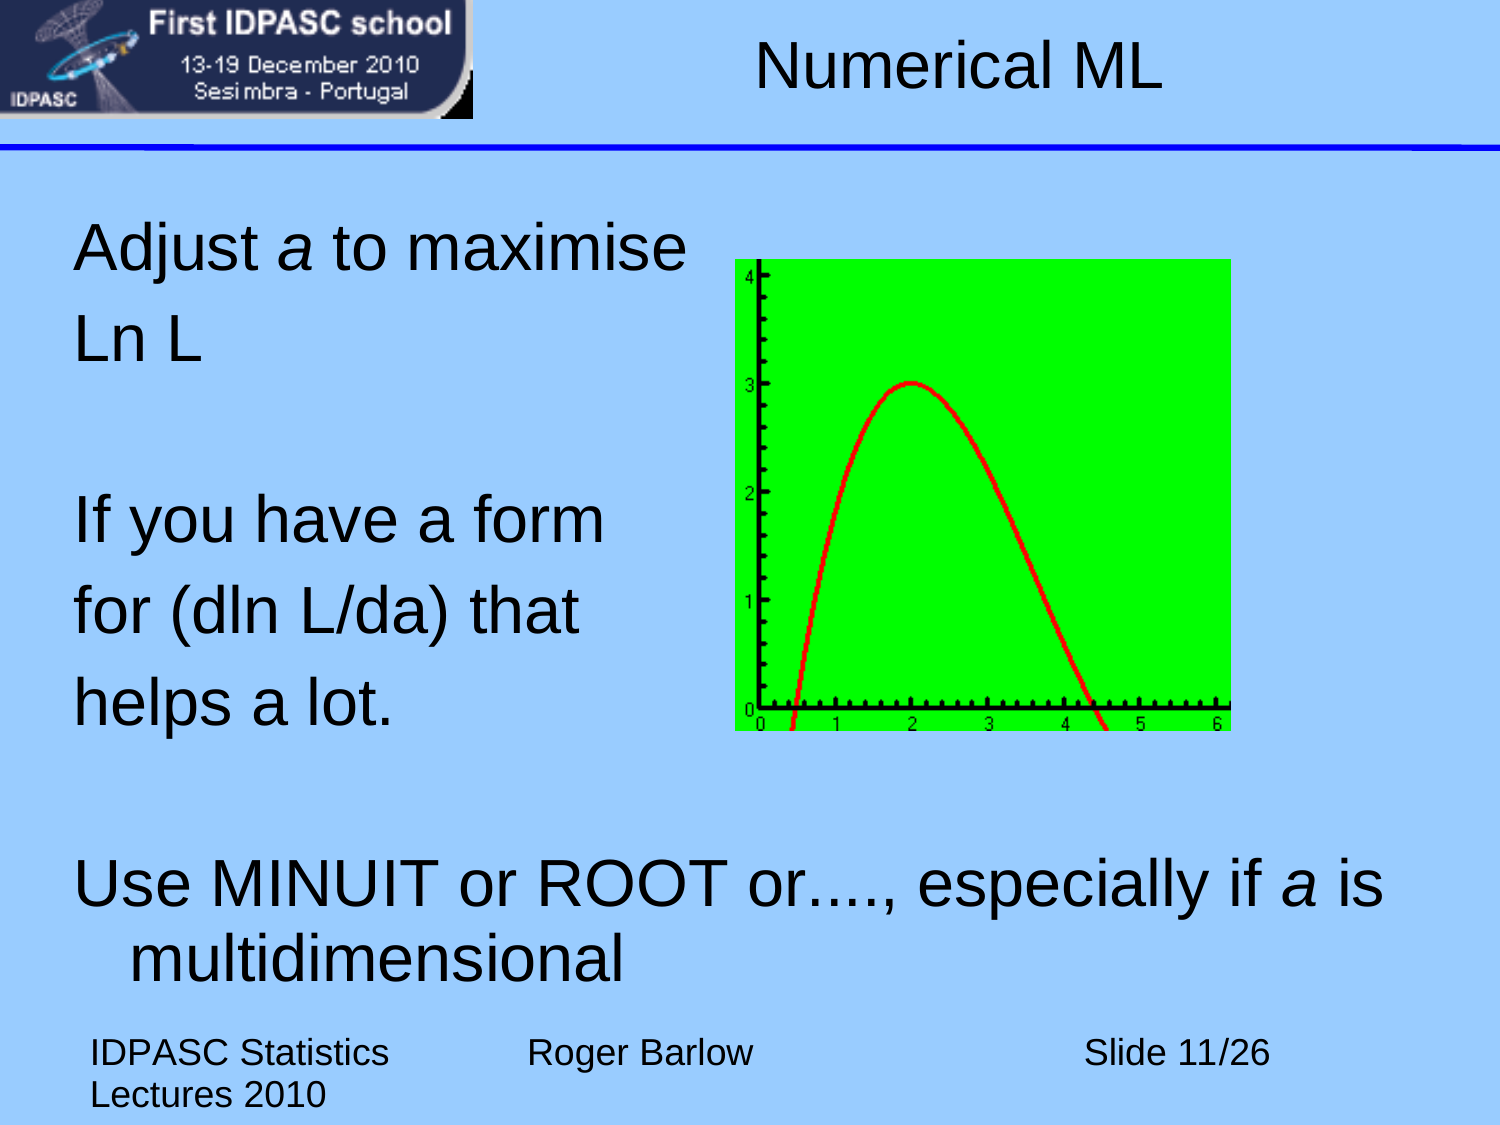

# Numerical ML
Adjust a to maximise
Ln L
If you have a form
for (dln L/da) that
helps a lot.
Use MINUIT or ROOT or...., especially if a is multidimensional
11